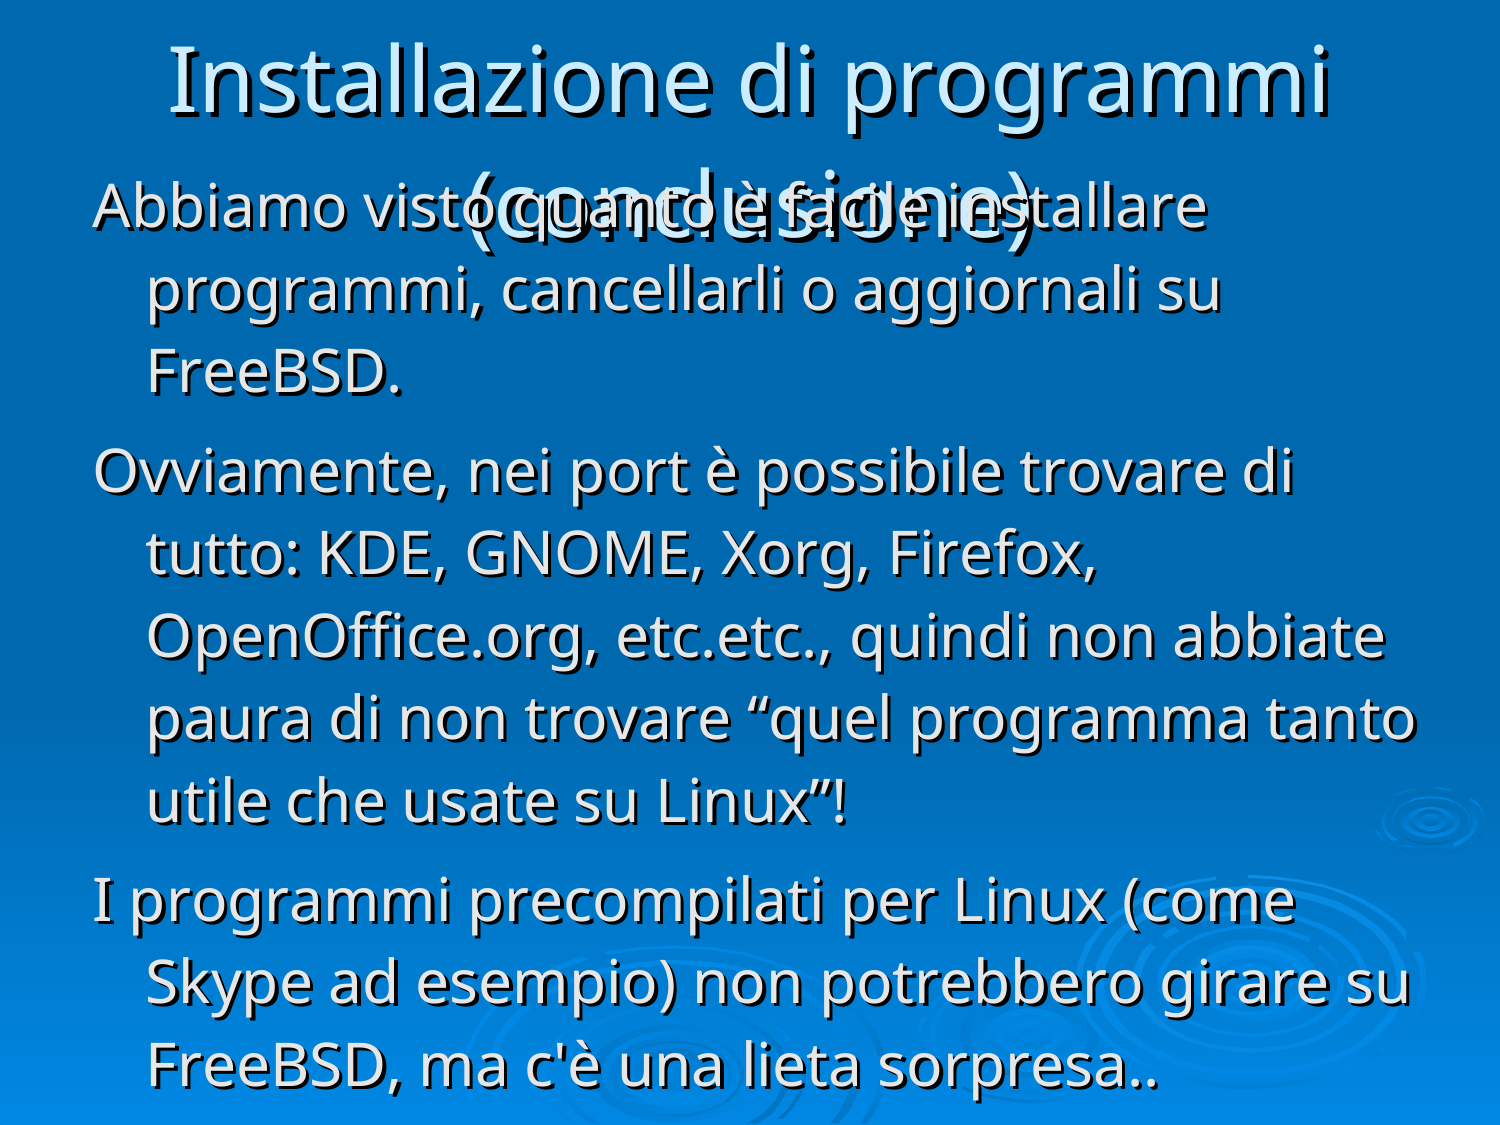

# Installazione di programmi (conclusione)
Abbiamo visto quanto è facile installare programmi, cancellarli o aggiornali su FreeBSD.
Ovviamente, nei port è possibile trovare di tutto: KDE, GNOME, Xorg, Firefox, OpenOffice.org, etc.etc., quindi non abbiate paura di non trovare “quel programma tanto utile che usate su Linux”!
I programmi precompilati per Linux (come Skype ad esempio) non potrebbero girare su FreeBSD, ma c'è una lieta sorpresa..